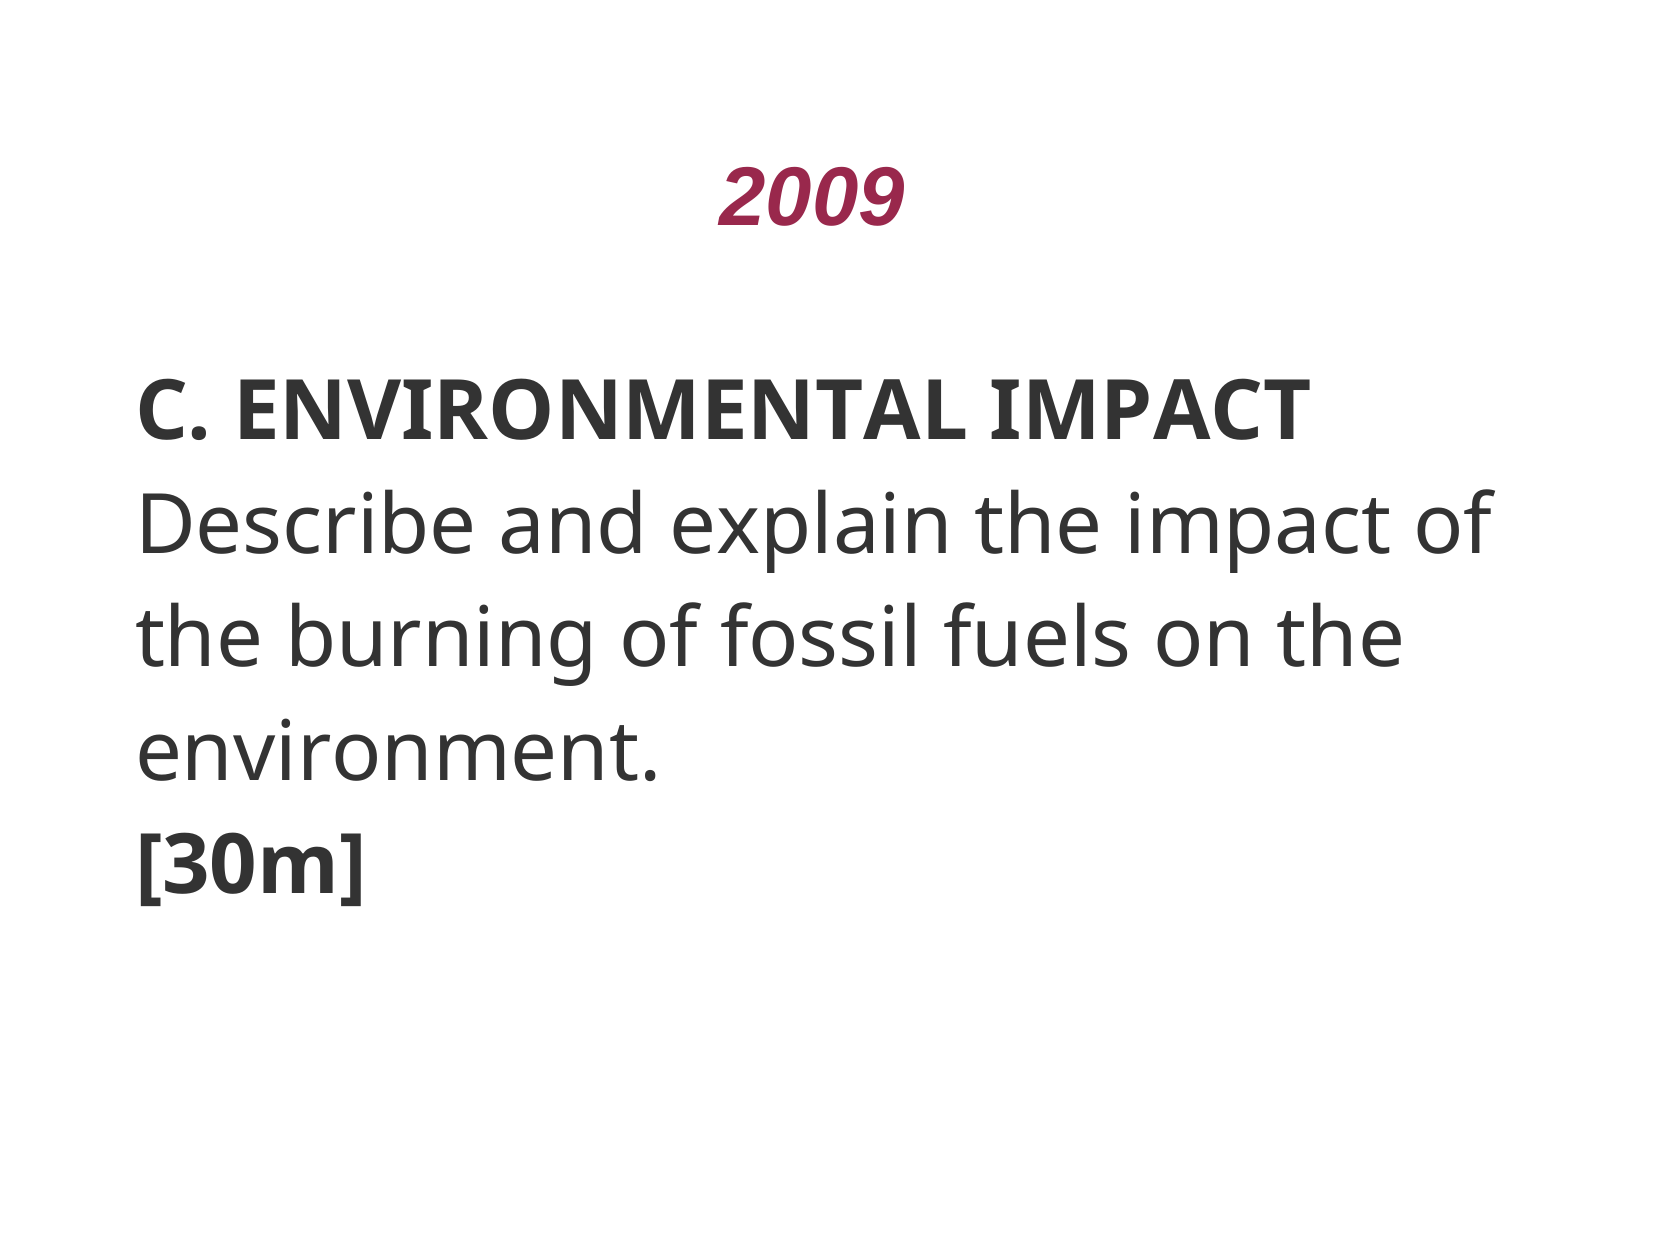

# 2009
C. ENVIRONMENTAL IMPACT
Describe and explain the impact of the burning of fossil fuels on the environment.
[30m]